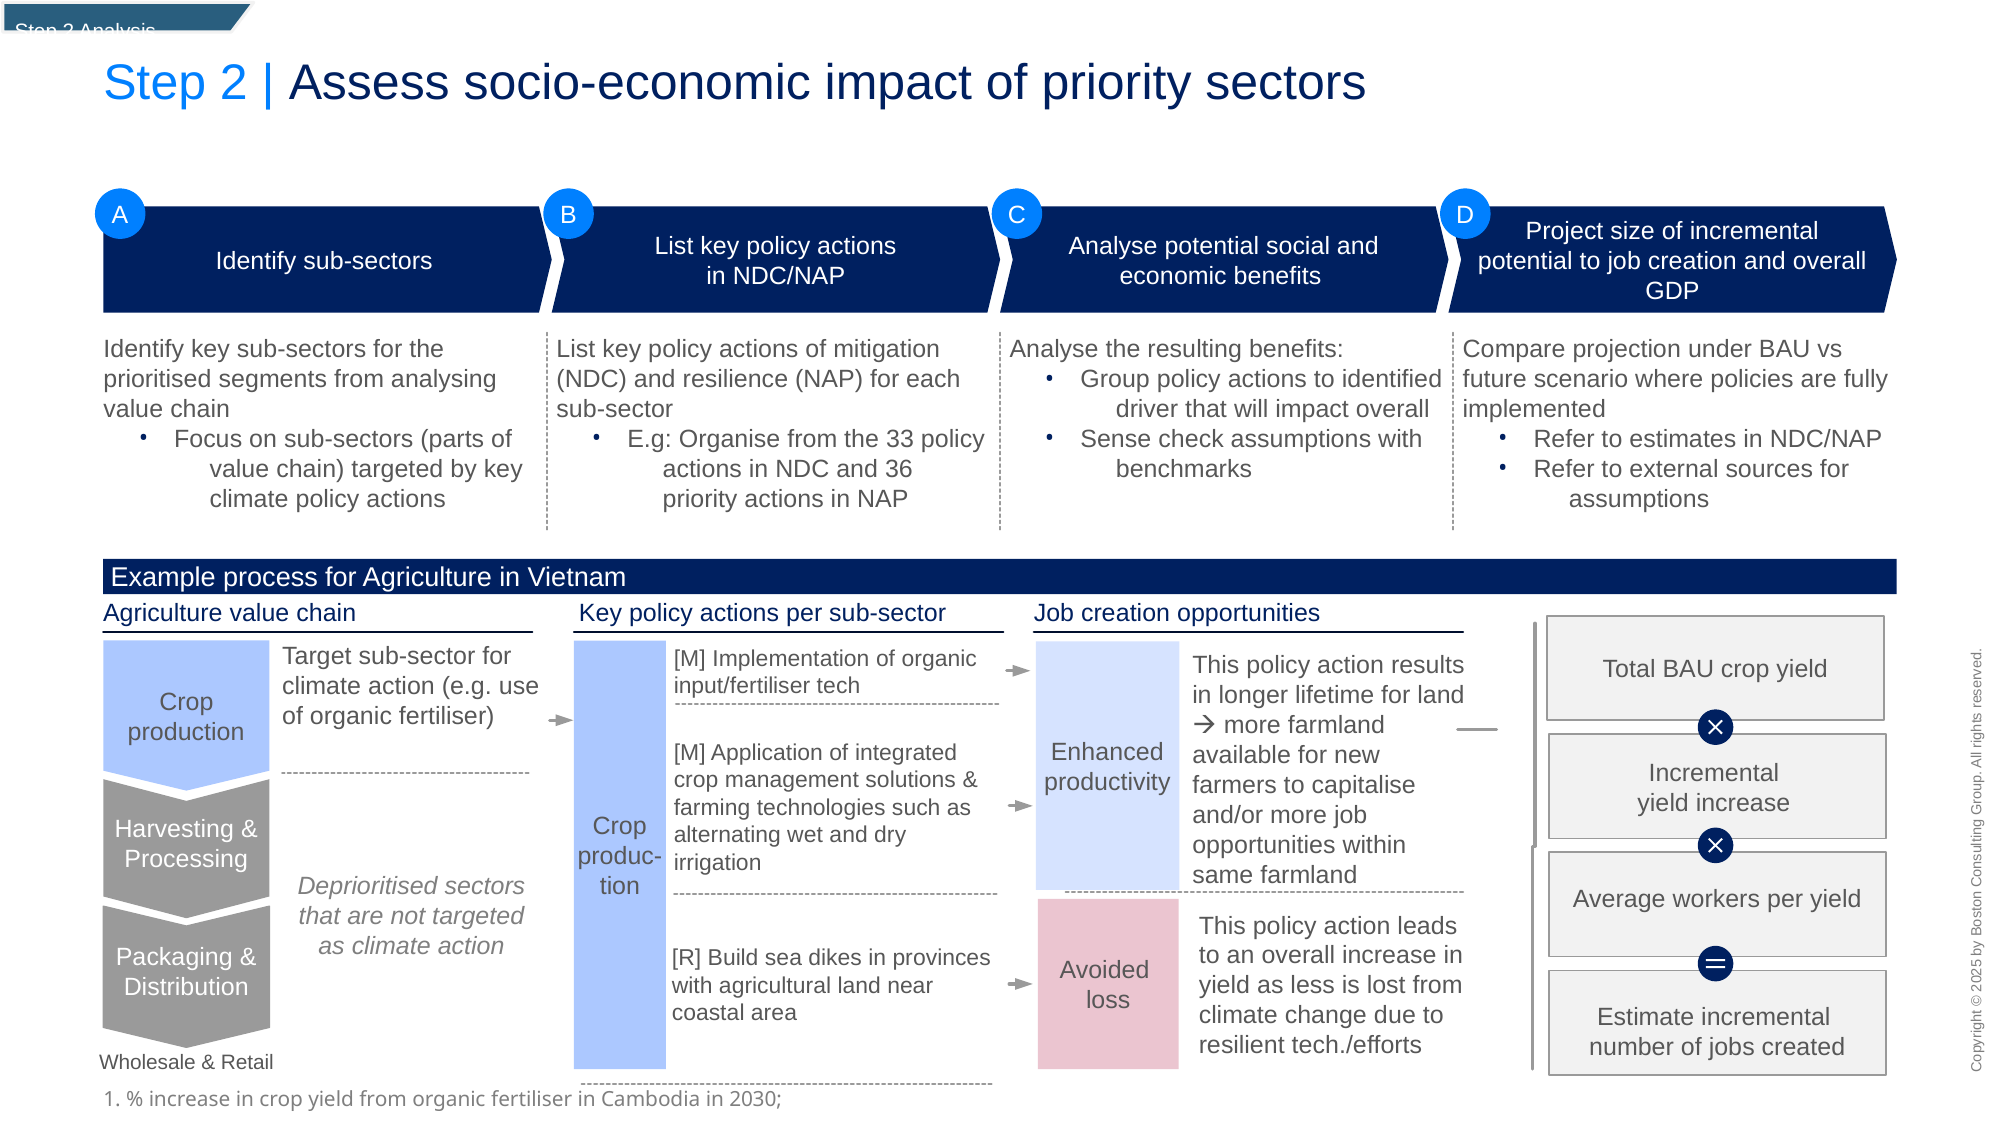

Step 2 Analysis
# Step 2 | Assess socio-economic impact of priority sectors
A
B
C
D
Identify sub-sectors
List key policy actions
in NDC/NAP
Analyse potential social and economic benefits
Project size of incremental potential to job creation and overall GDP
Identify key sub-sectors for the prioritised segments from analysing value chain
Focus on sub-sectors (parts of value chain) targeted by key climate policy actions
List key policy actions of mitigation (NDC) and resilience (NAP) for each sub-sector
E.g: Organise from the 33 policy actions in NDC and 36 priority actions in NAP
Analyse the resulting benefits:
Group policy actions to identified driver that will impact overall
Sense check assumptions with benchmarks
Compare projection under BAU vs future scenario where policies are fully implemented
Refer to estimates in NDC/NAP
Refer to external sources for assumptions
 Example process for Agriculture in Vietnam
Agriculture value chain
Key policy actions per sub-sector
Job creation opportunities
Total BAU crop yield
Target sub-sector for climate action (e.g. use of organic fertiliser)
Crop produc-tion
[M] Implementation of organic input/fertiliser tech
This policy action results in longer lifetime for land  more farmland available for new farmers to capitalise and/or more job opportunities within same farmland
Enhanced productivity
Crop production
[M] Application of integrated crop management solutions & farming technologies such as alternating wet and dry irrigation
Incremental
yield increase
Deprioritised sectors that are not targeted as climate action
Harvesting & Processing
Average workers per yield
[R] Build sea dikes in provinces with agricultural land near coastal area
Avoided
loss
This policy action leads to an overall increase in yield as less is lost from climate change due to resilient tech./efforts
Packaging & Distribution
Estimate incremental
number of jobs created
Wholesale & Retail
1. % increase in crop yield from organic fertiliser in Cambodia in 2030;